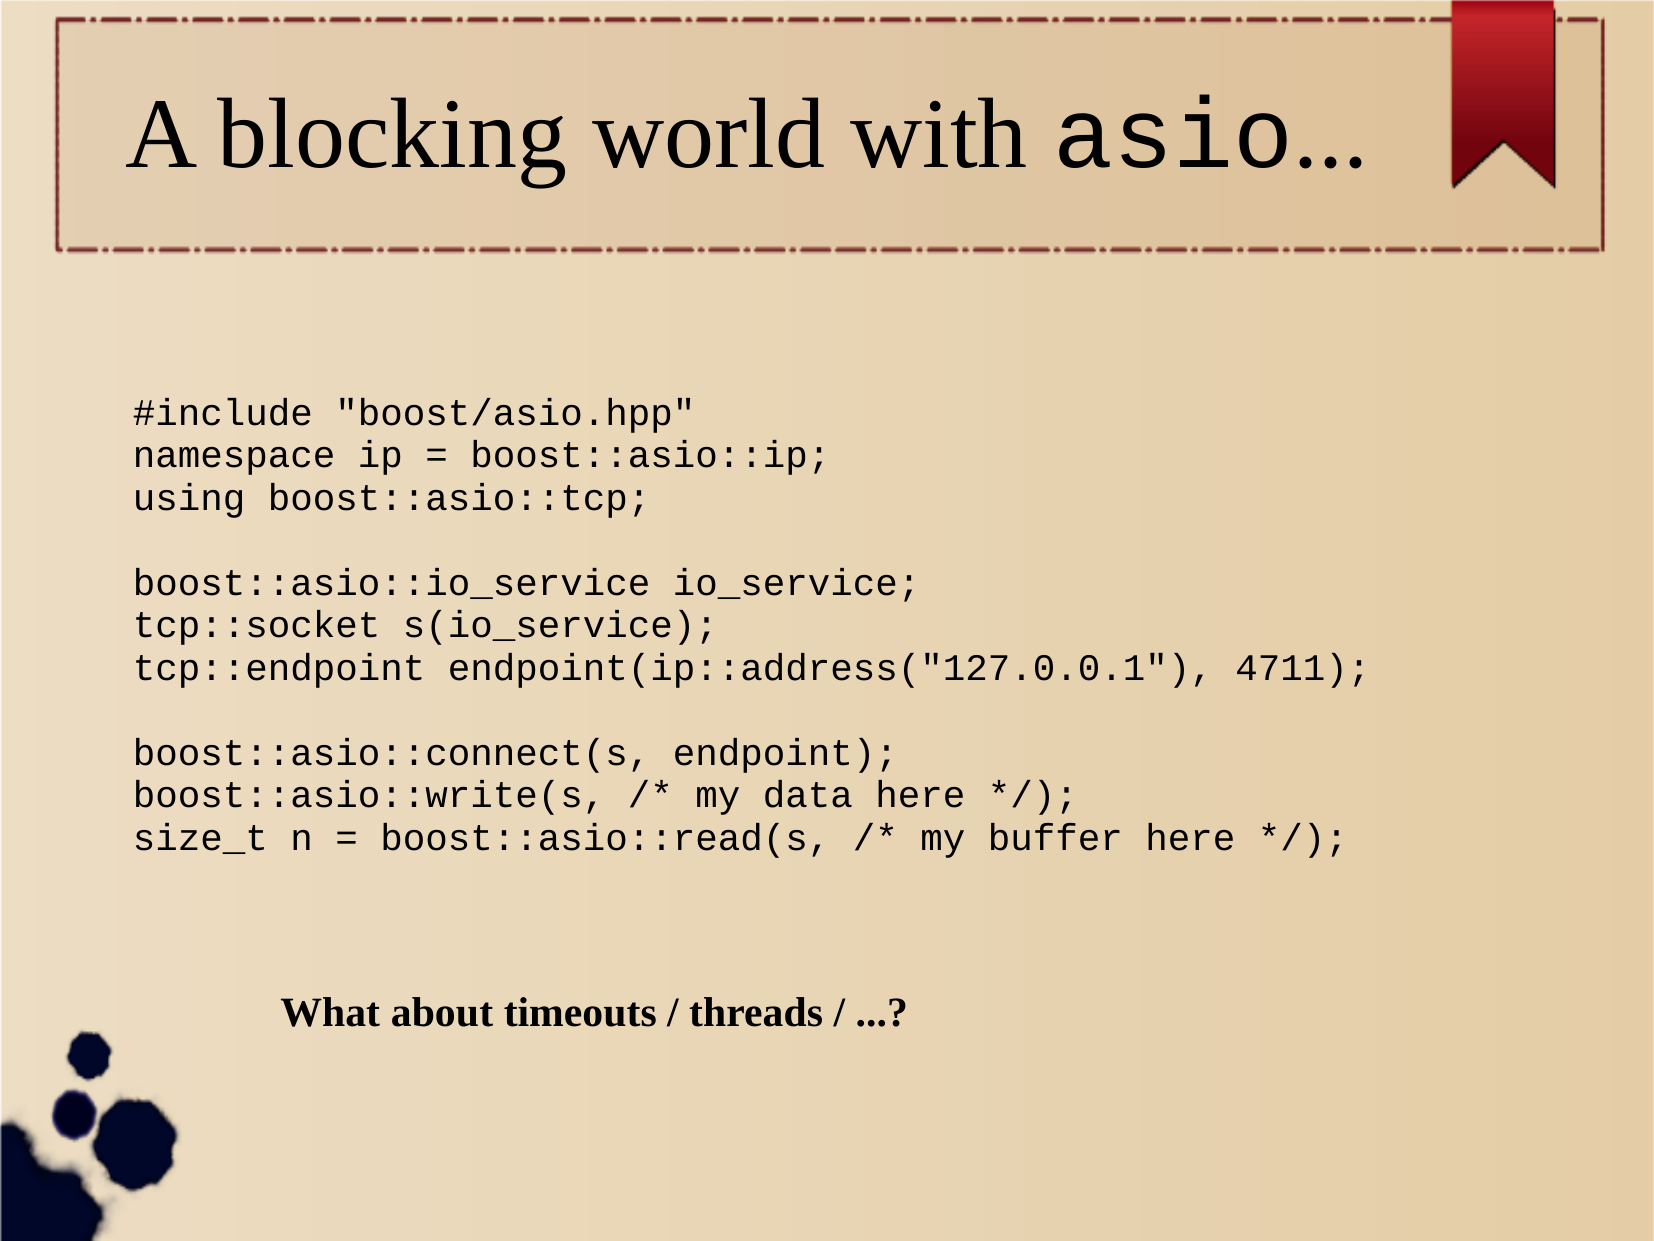

# A blocking world with asio...
#include "boost/asio.hpp"
namespace ip = boost::asio::ip;
using boost::asio::tcp;
boost::asio::io_service io_service;
tcp::socket s(io_service);
tcp::endpoint endpoint(ip::address("127.0.0.1"), 4711);
boost::asio::connect(s, endpoint);
boost::asio::write(s, /* my data here */);
size_t n = boost::asio::read(s, /* my buffer here */);
		What about timeouts / threads / ...?